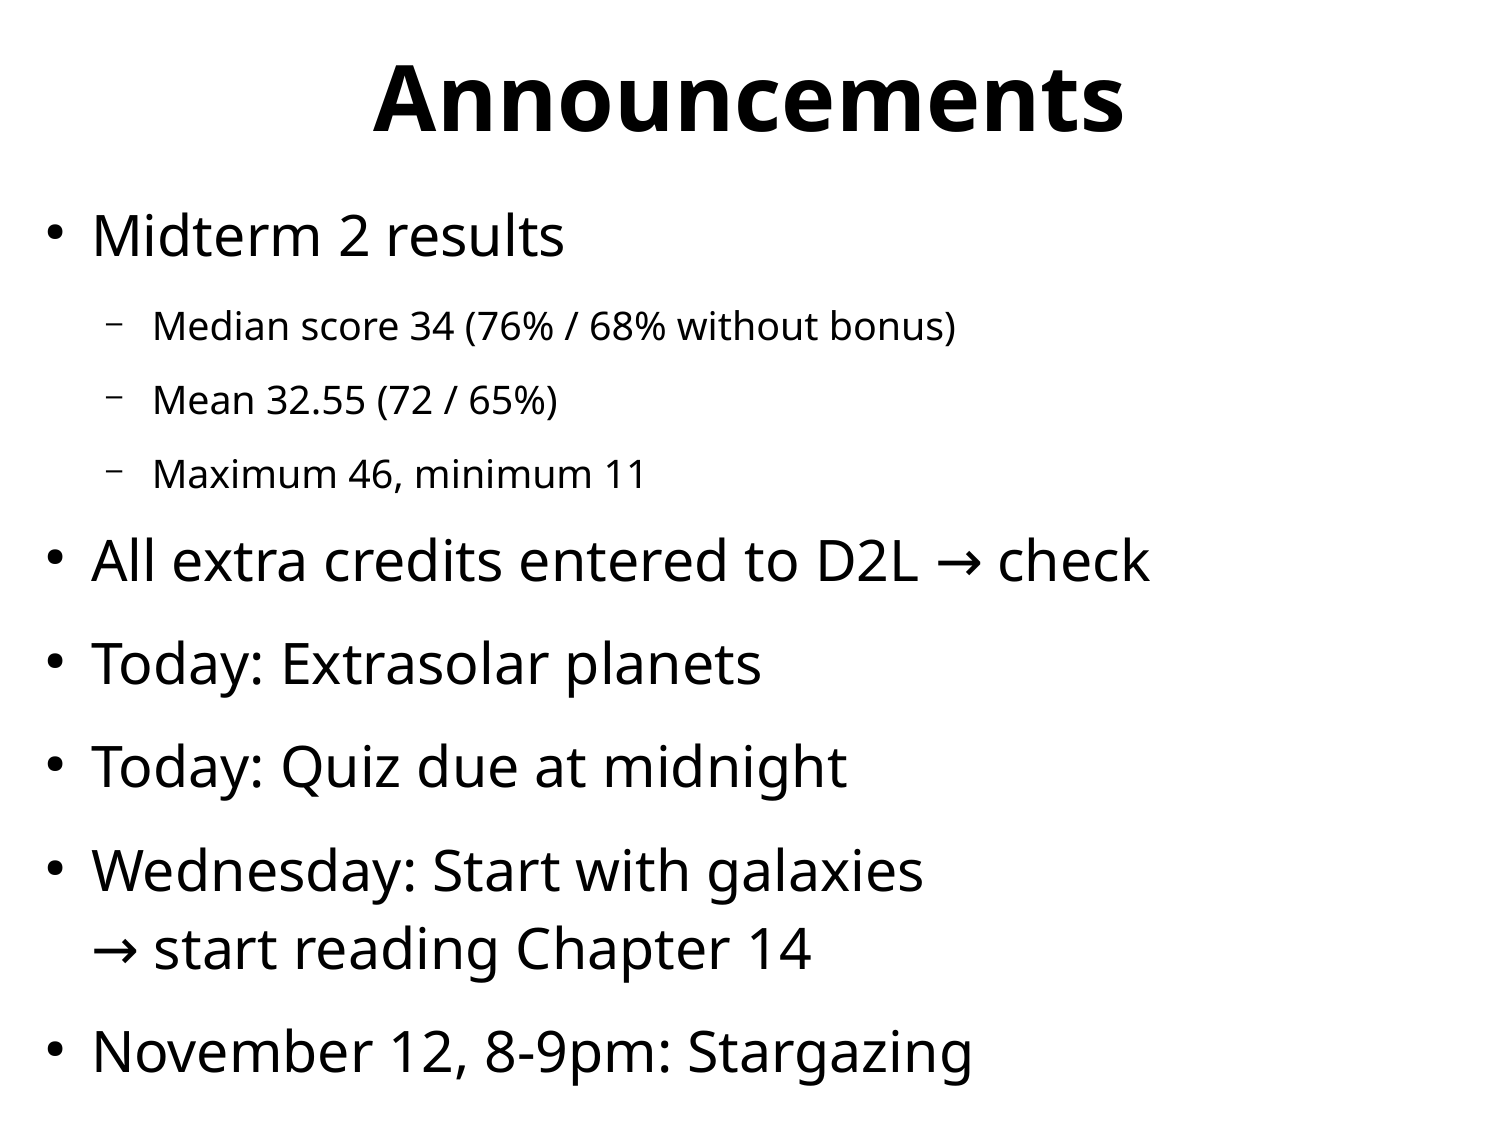

# Announcements
Midterm 2 results
Median score 34 (76% / 68% without bonus)
Mean 32.55 (72 / 65%)
Maximum 46, minimum 11
All extra credits entered to D2L → check
Today: Extrasolar planets
Today: Quiz due at midnight
Wednesday: Start with galaxies
→ start reading Chapter 14
November 12, 8-9pm: Stargazing